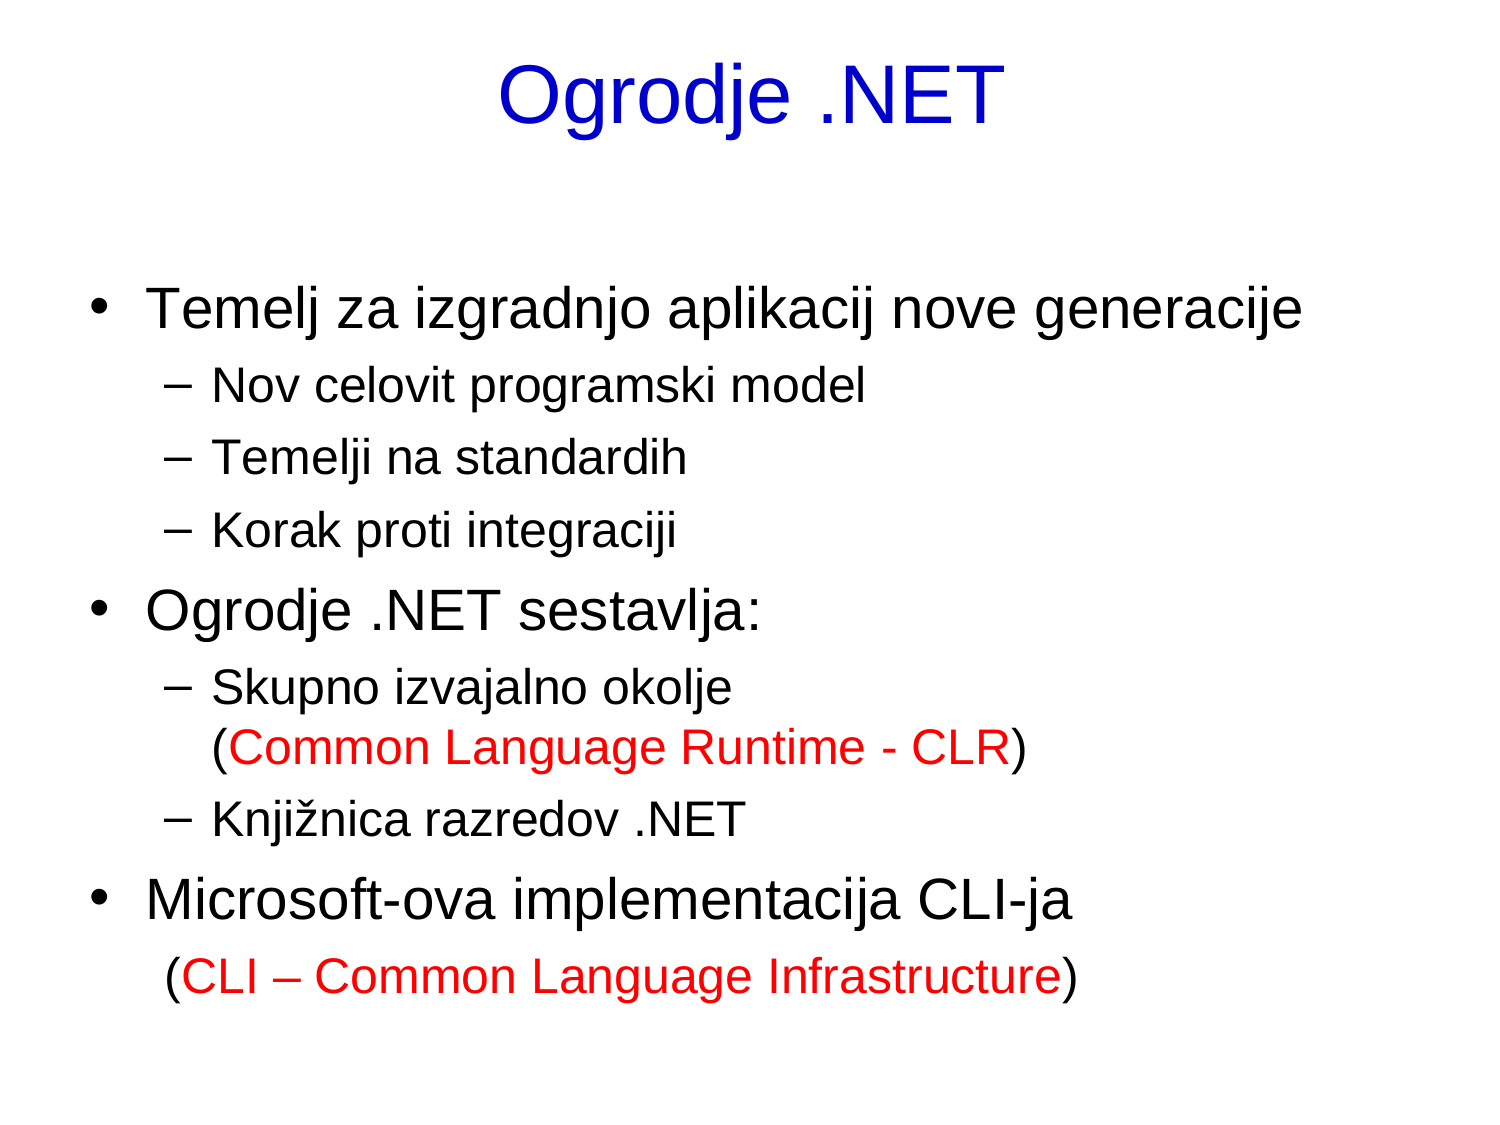

# Ogrodje .NET
Temelj za izgradnjo aplikacij nove generacije
Nov celovit programski model
Temelji na standardih
Korak proti integraciji
Ogrodje .NET sestavlja:
Skupno izvajalno okolje
(Common Language Runtime - CLR)
Knjižnica razredov .NET
Microsoft-ova implementacija CLI-ja
(CLI – Common Language Infrastructure)